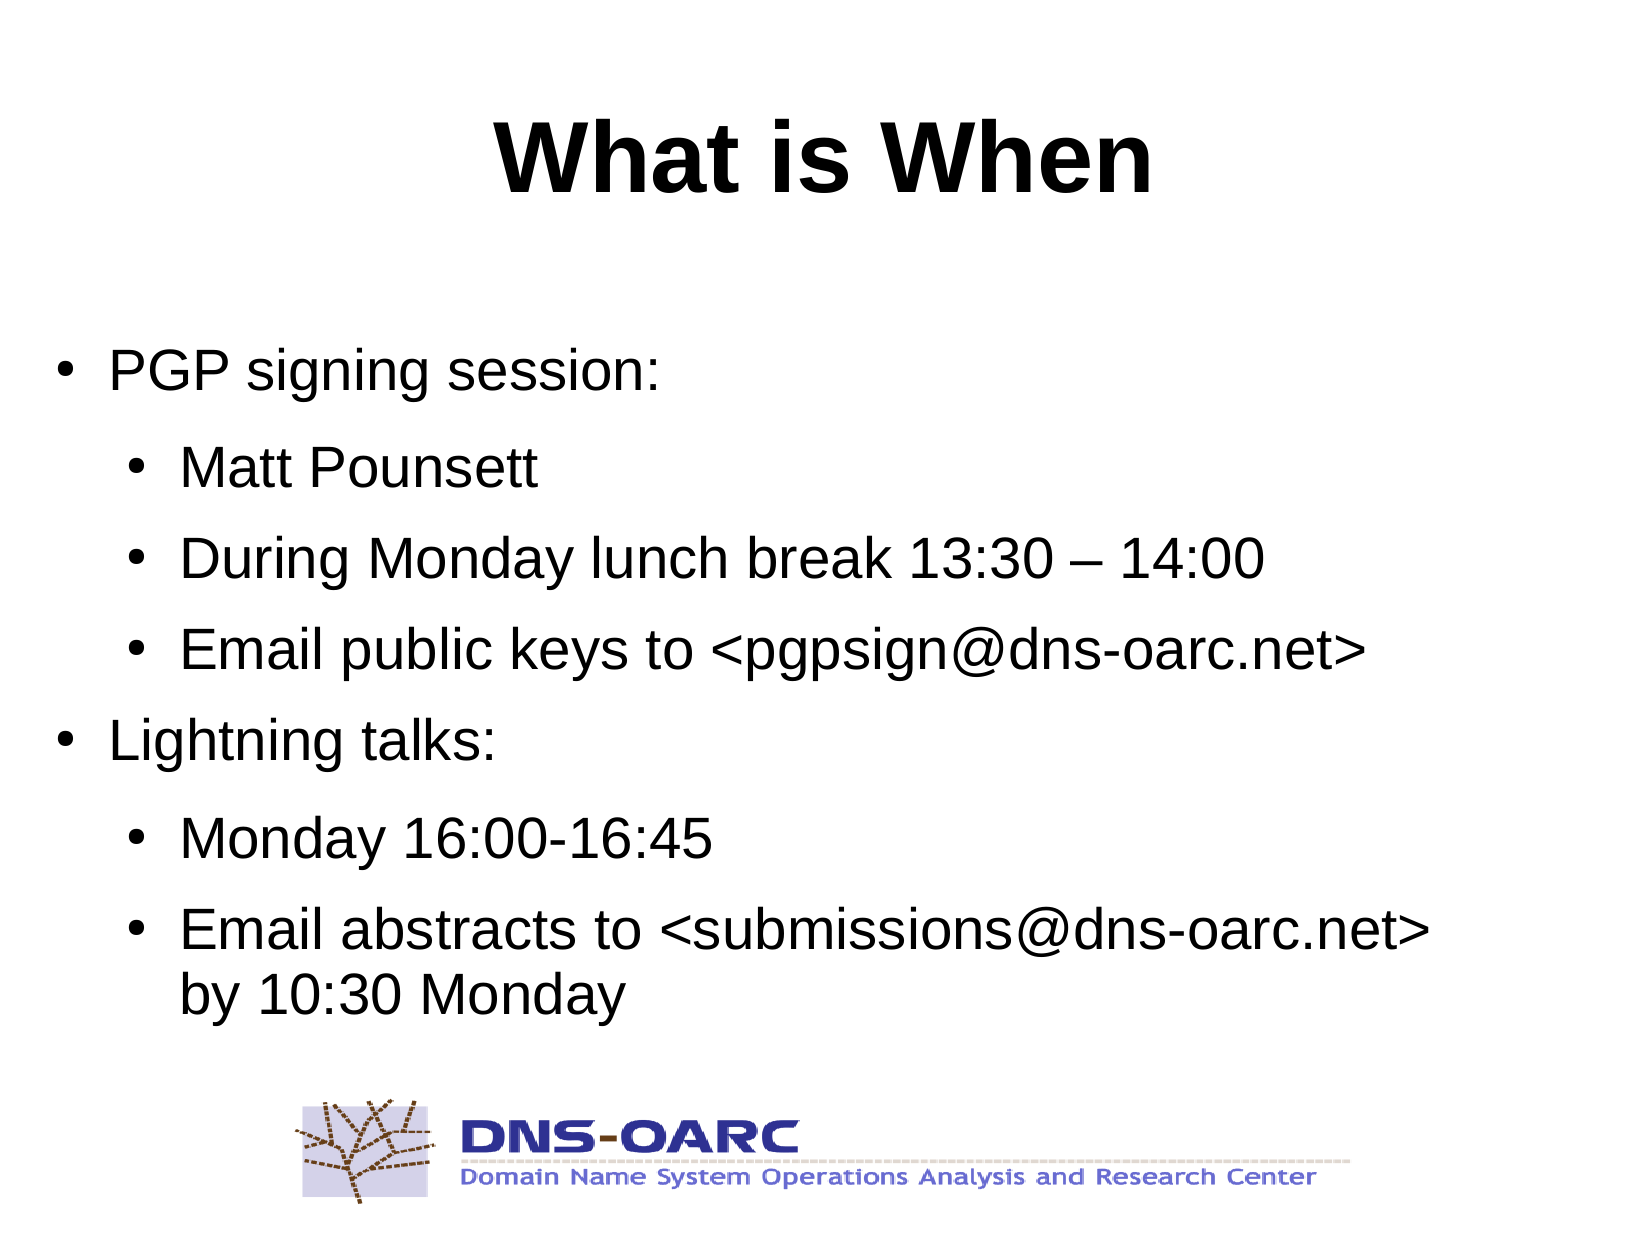

# What is When
PGP signing session:
Matt Pounsett
During Monday lunch break 13:30 – 14:00
Email public keys to <pgpsign@dns-oarc.net>
Lightning talks:
Monday 16:00-16:45
Email abstracts to <submissions@dns-oarc.net>
by 10:30 Monday